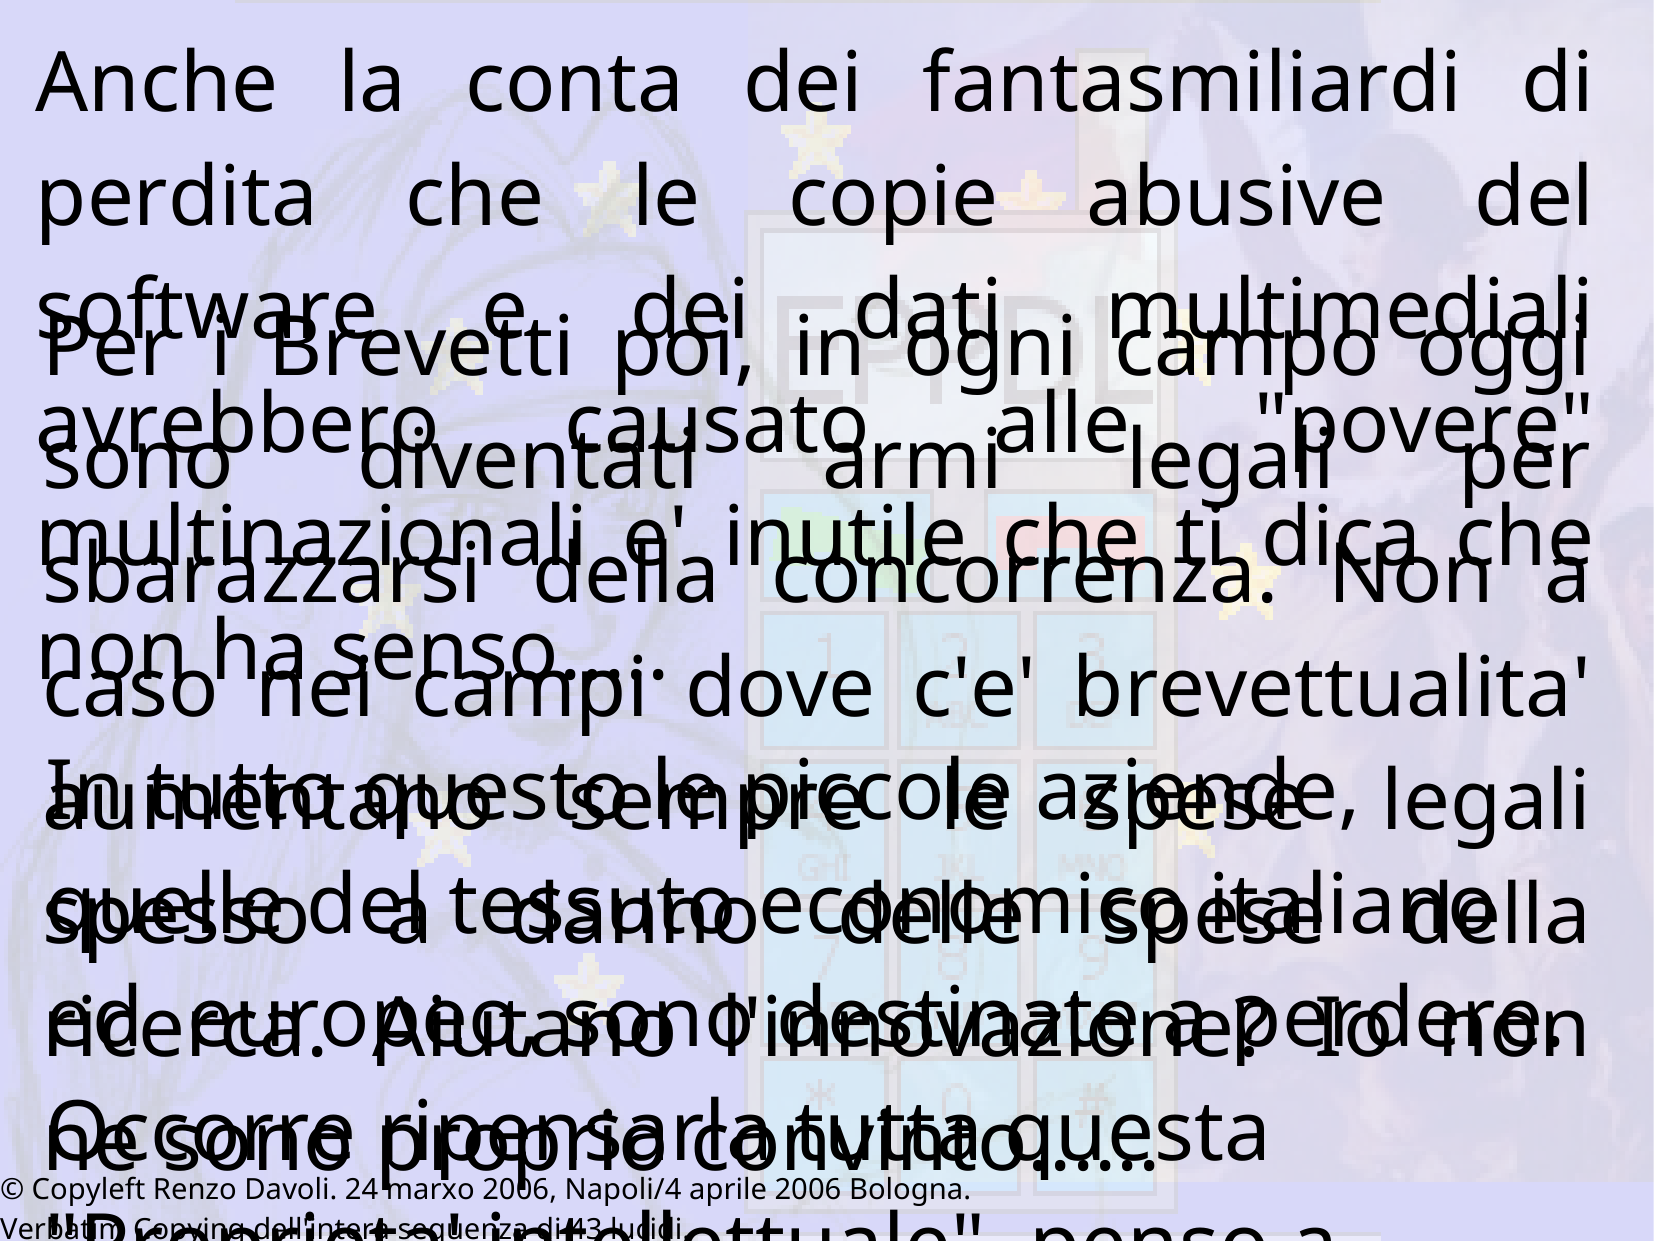

Anche la conta dei fantasmiliardi di perdita che le copie abusive del software e dei dati multimediali avrebbero causato alle "povere" multinazionali e' inutile che ti dica che non ha senso.....
Per i Brevetti poi, in ogni campo oggi sono diventati armi legali per sbarazzarsi della concorrenza. Non a caso nei campi dove c'e' brevettualita' aumentano sempre le spese legali spesso a danno delle spese della ricerca. Aiutano l'innovazione? Io non ne sono proprio convinto......
In tutto questo le piccole aziende, quelle del tessuto economico italiano ed europeo, sono destinate a perdere. Occorre ripensarla tutta questa "Proprieta' intellettuale", penso a partire dal termine stesso. Questo mi fa gridare automaticamente come risposta: "l'intelletto e' mio e lo gestisco io".